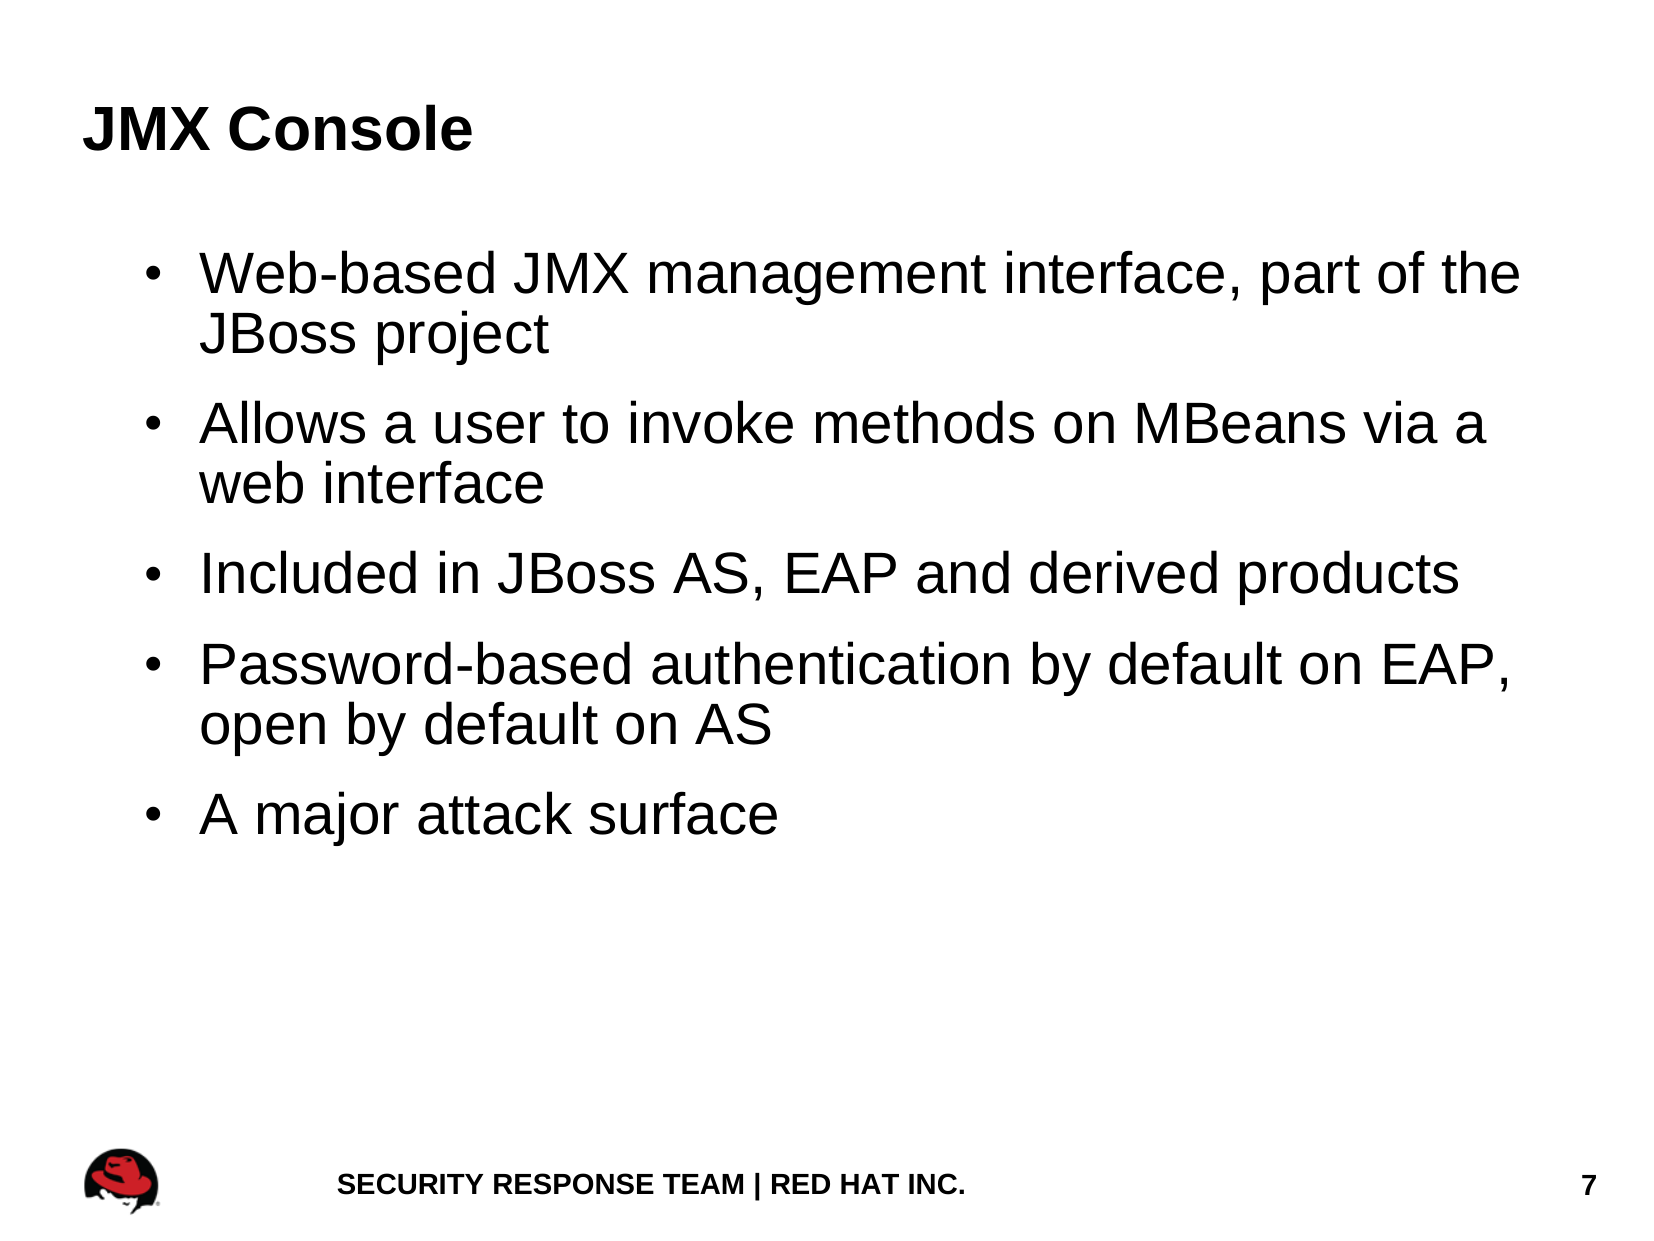

# JMX Console
Web-based JMX management interface, part of the JBoss project
Allows a user to invoke methods on MBeans via a web interface
Included in JBoss AS, EAP and derived products
Password-based authentication by default on EAP, open by default on AS
A major attack surface